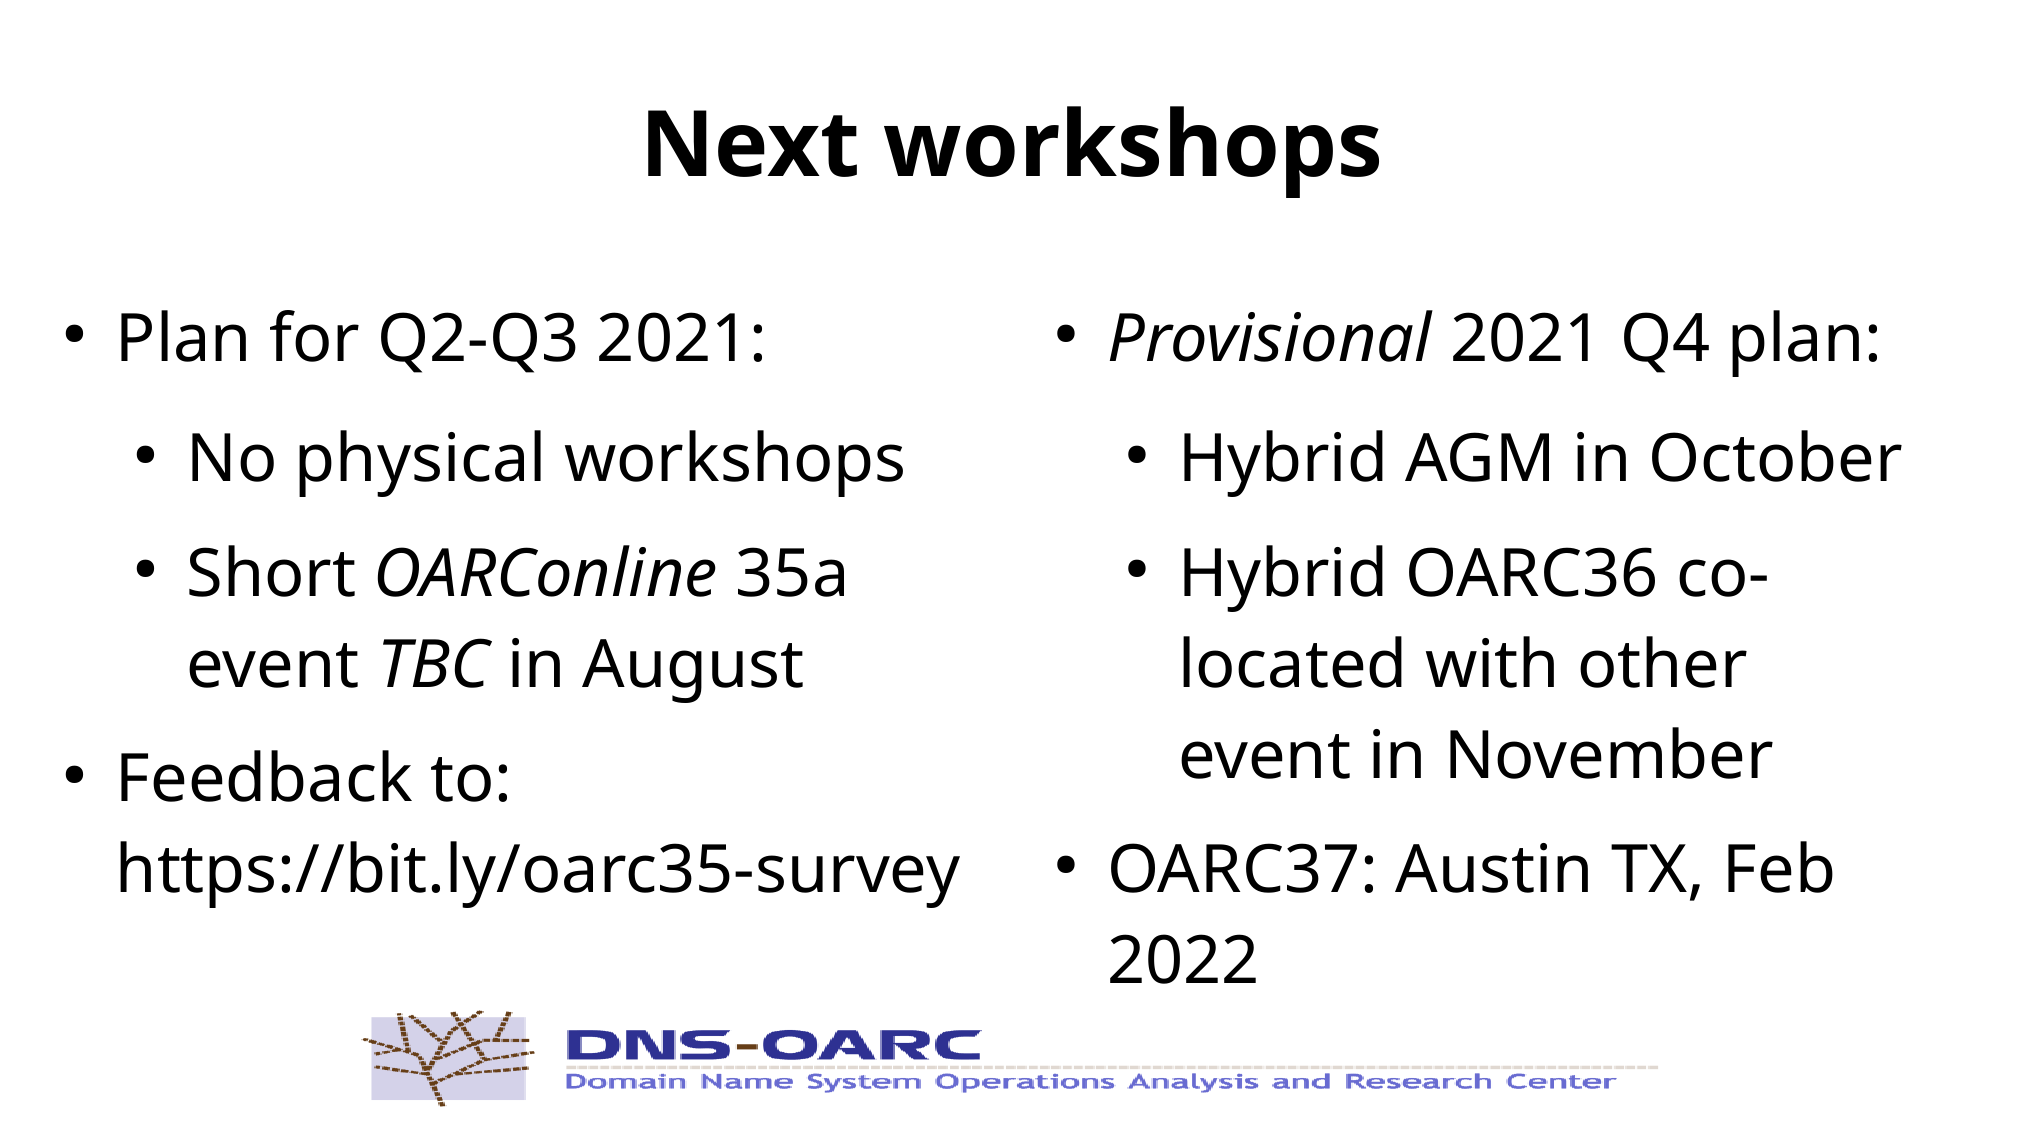

# Next workshops
Plan for Q2-Q3 2021:
No physical workshops
Short OARConline 35a event TBC in August
Feedback to:
https://bit.ly/oarc35-survey
Provisional 2021 Q4 plan:
Hybrid AGM in October
Hybrid OARC36 co-located with other event in November
OARC37: Austin TX, Feb 2022